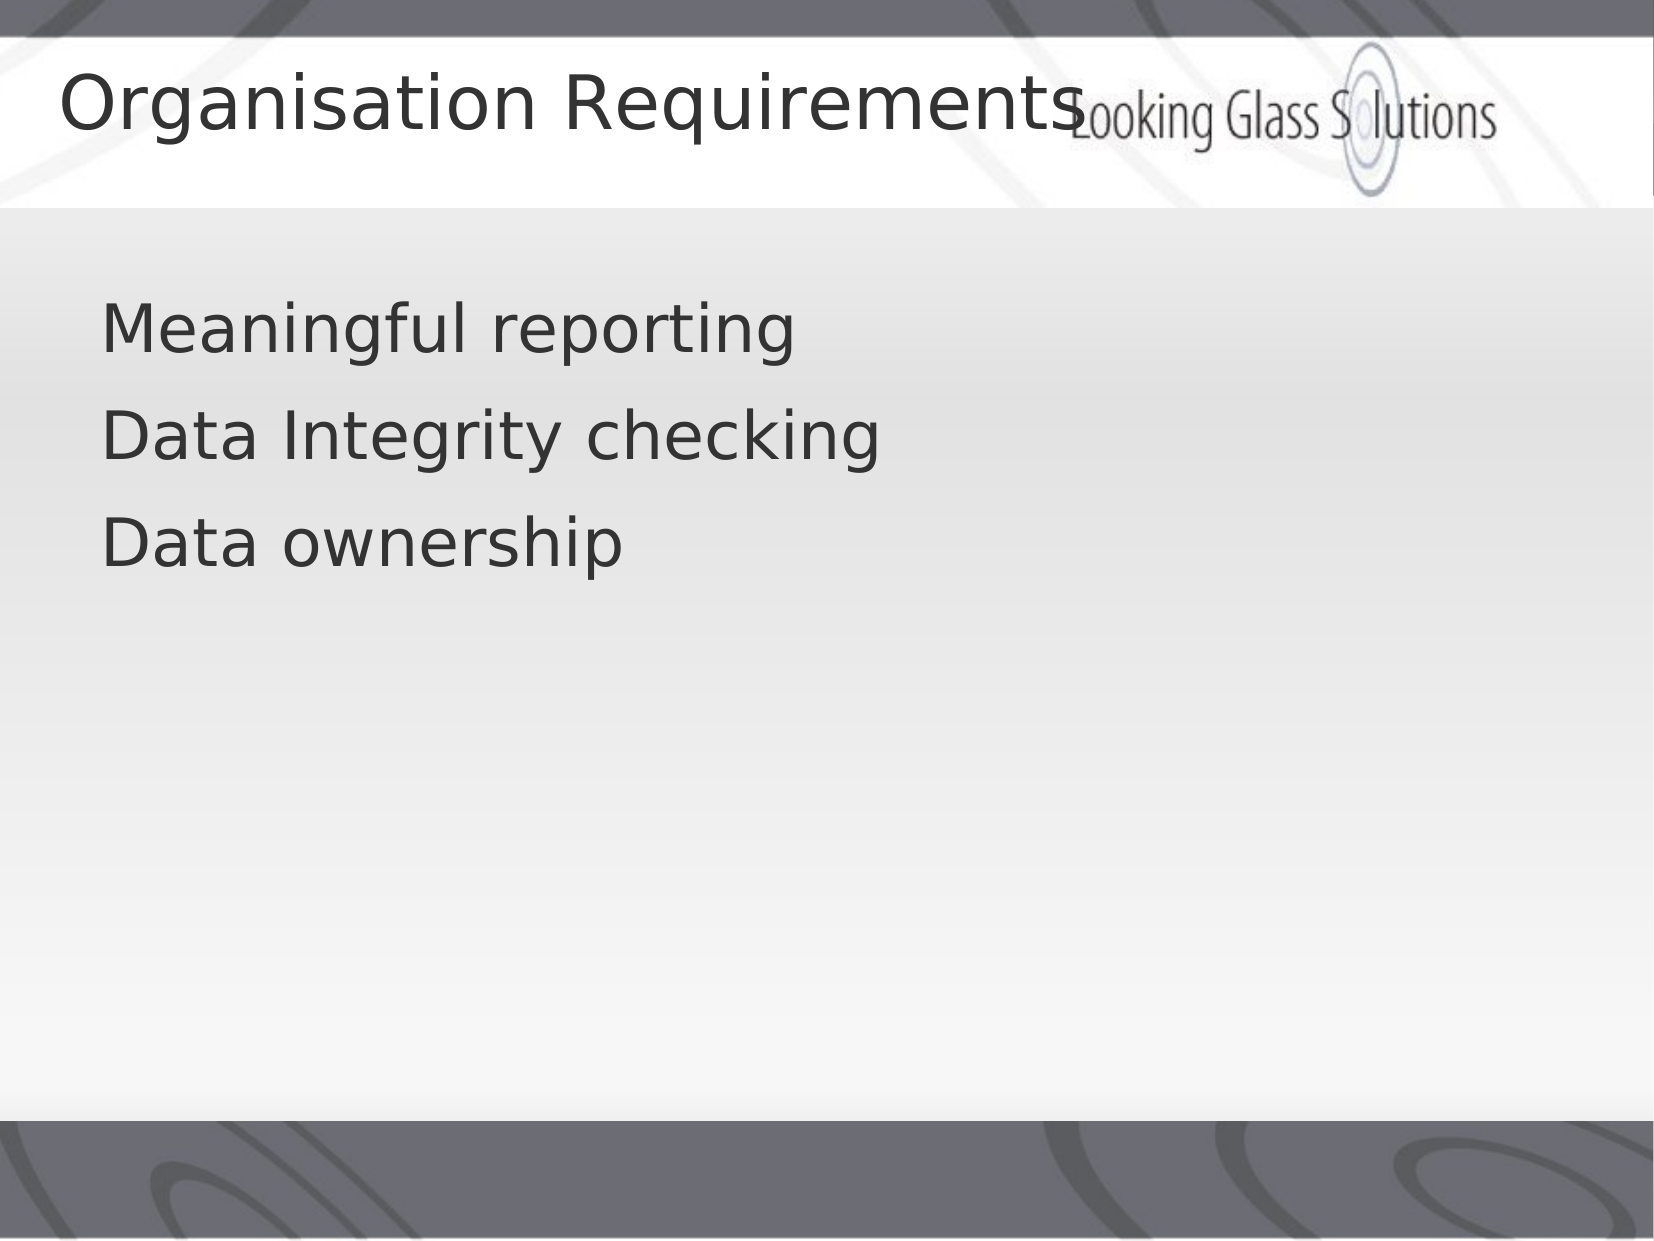

# Organisation Requirements
Meaningful reporting
Data Integrity checking
Data ownership